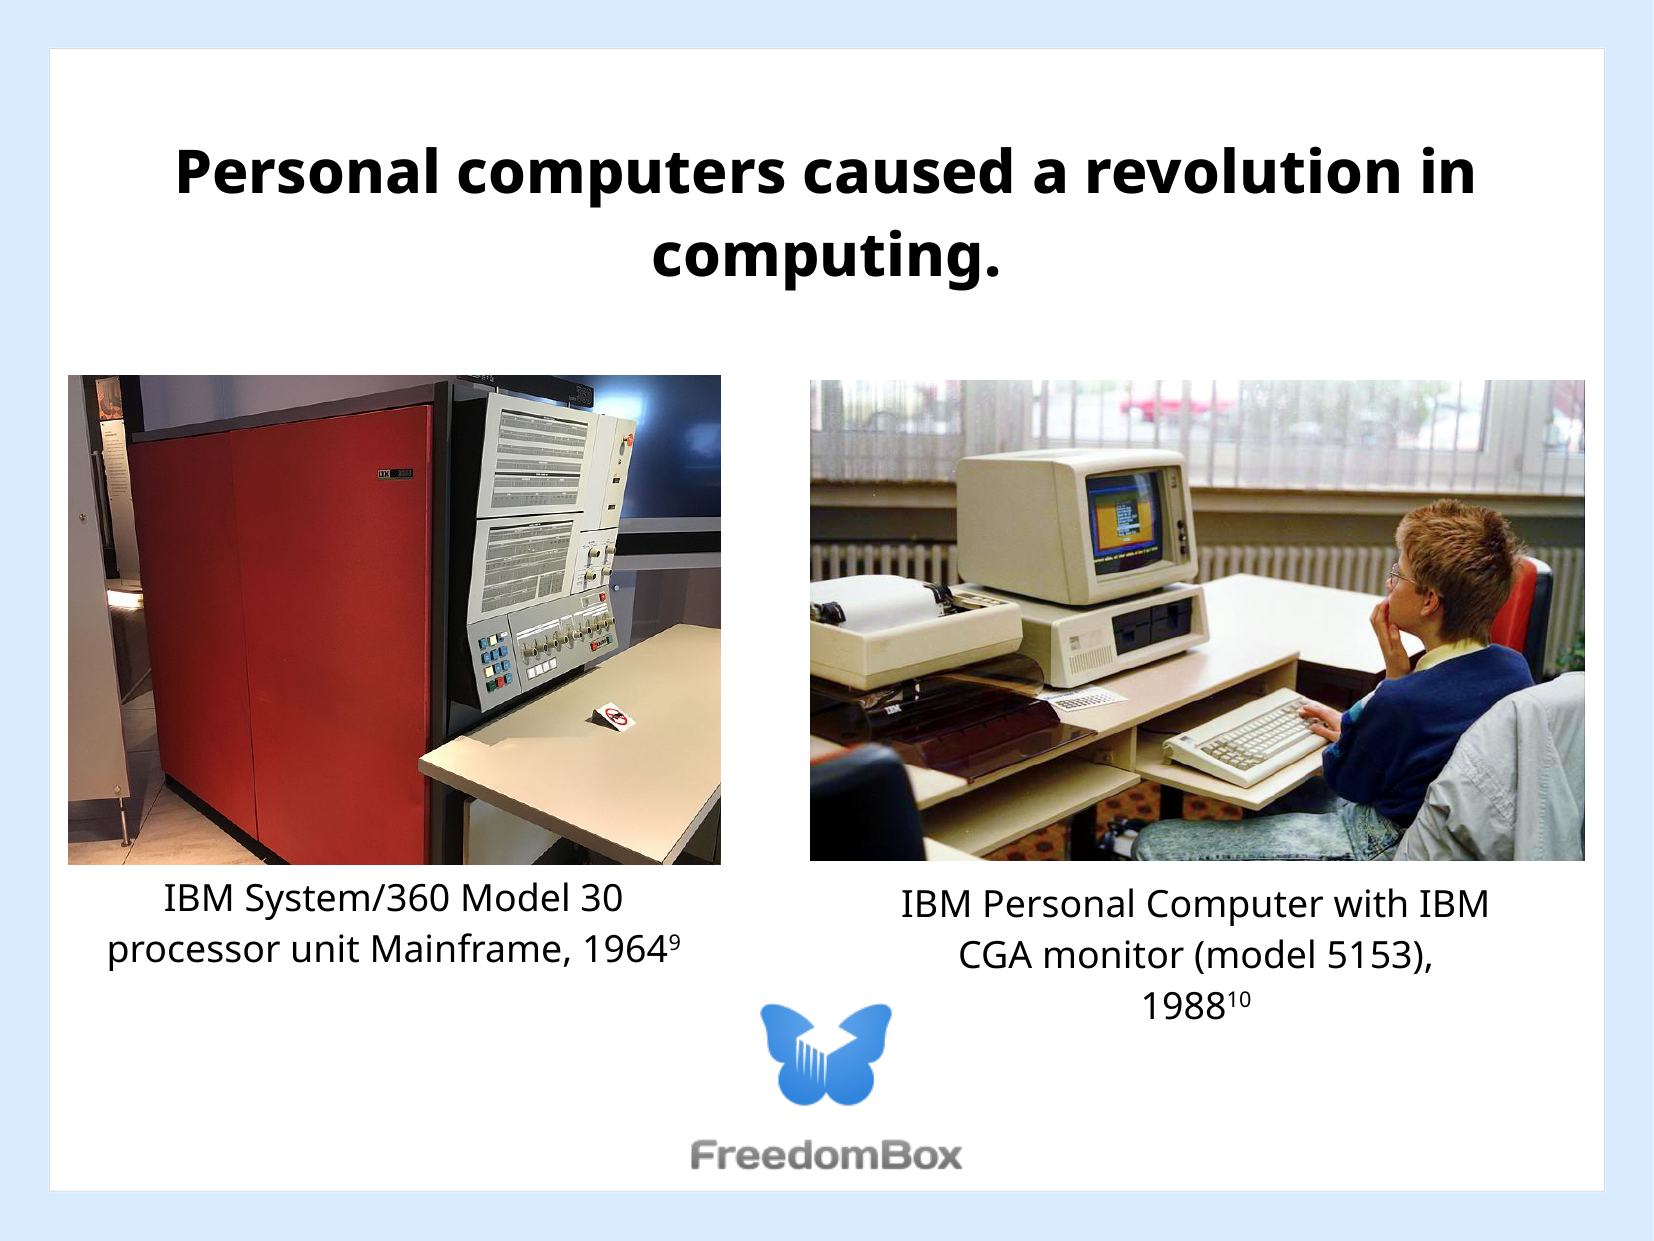

# Personal computers caused a revolution in computing.
IBM System/360 Model 30 processor unit Mainframe, 19649
IBM Personal Computer with IBM CGA monitor (model 5153), 198810